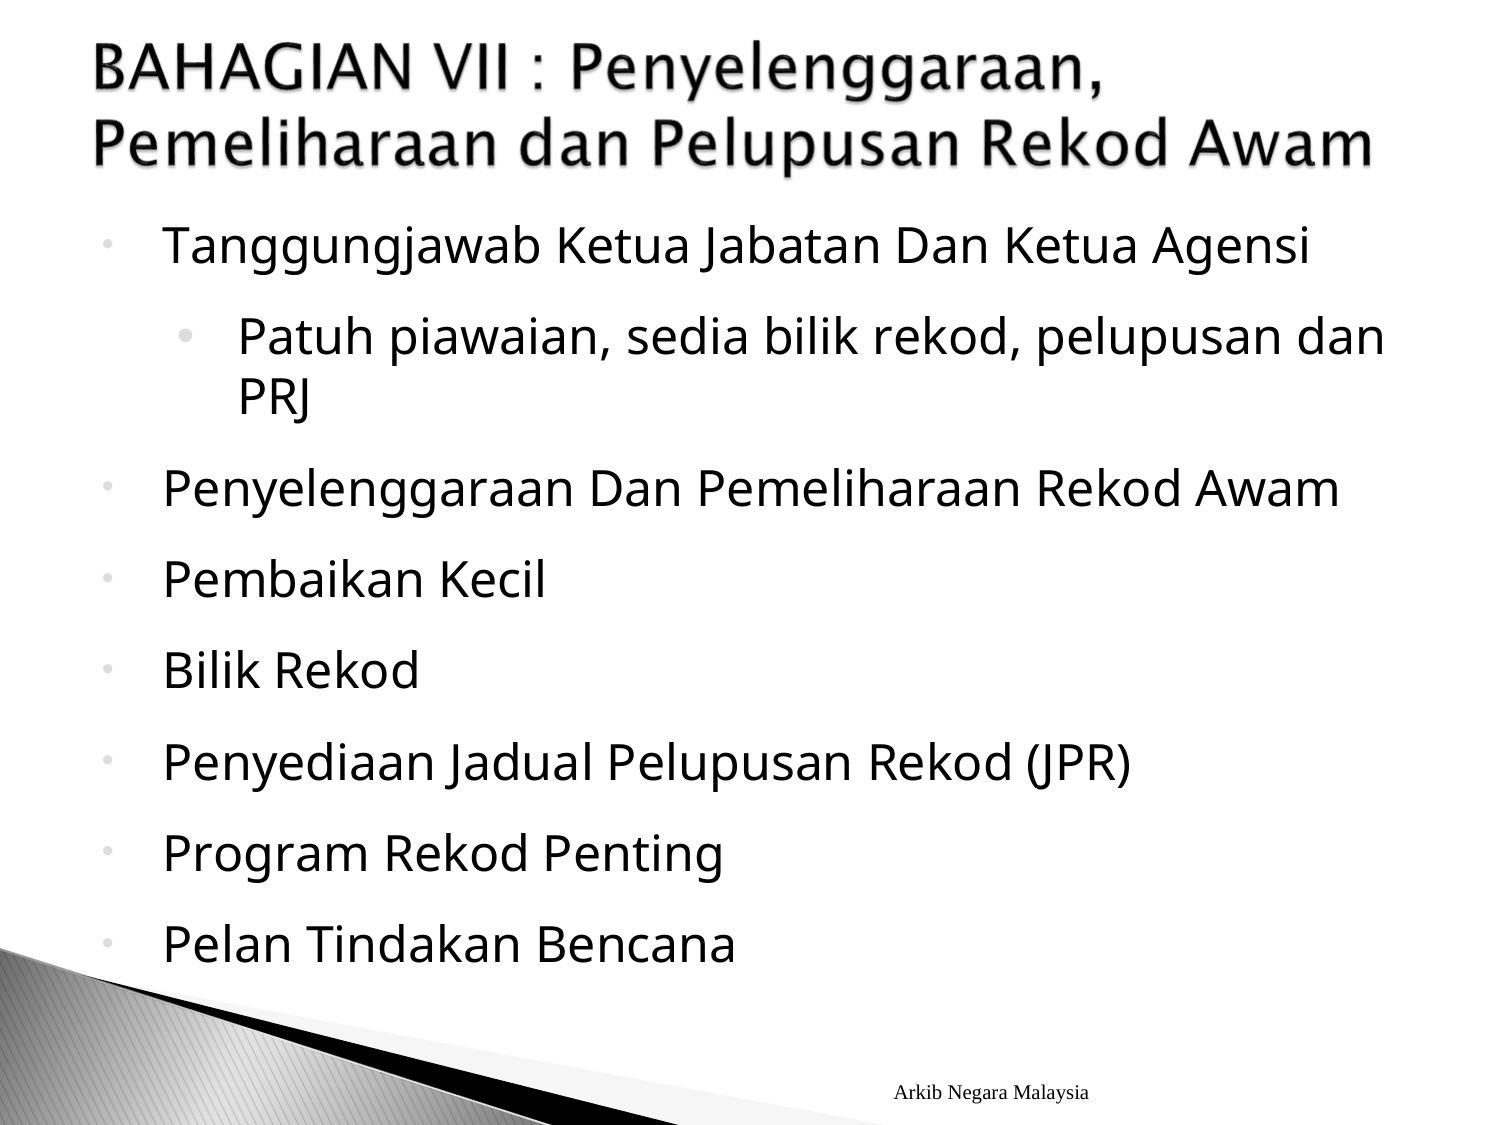

# Tanggungjawab Ketua Jabatan Dan Ketua Agensi
Patuh piawaian, sedia bilik rekod, pelupusan dan PRJ
Penyelenggaraan Dan Pemeliharaan Rekod Awam
Pembaikan Kecil
Bilik Rekod
Penyediaan Jadual Pelupusan Rekod (JPR)
Program Rekod Penting
Pelan Tindakan Bencana
Arkib Negara Malaysia